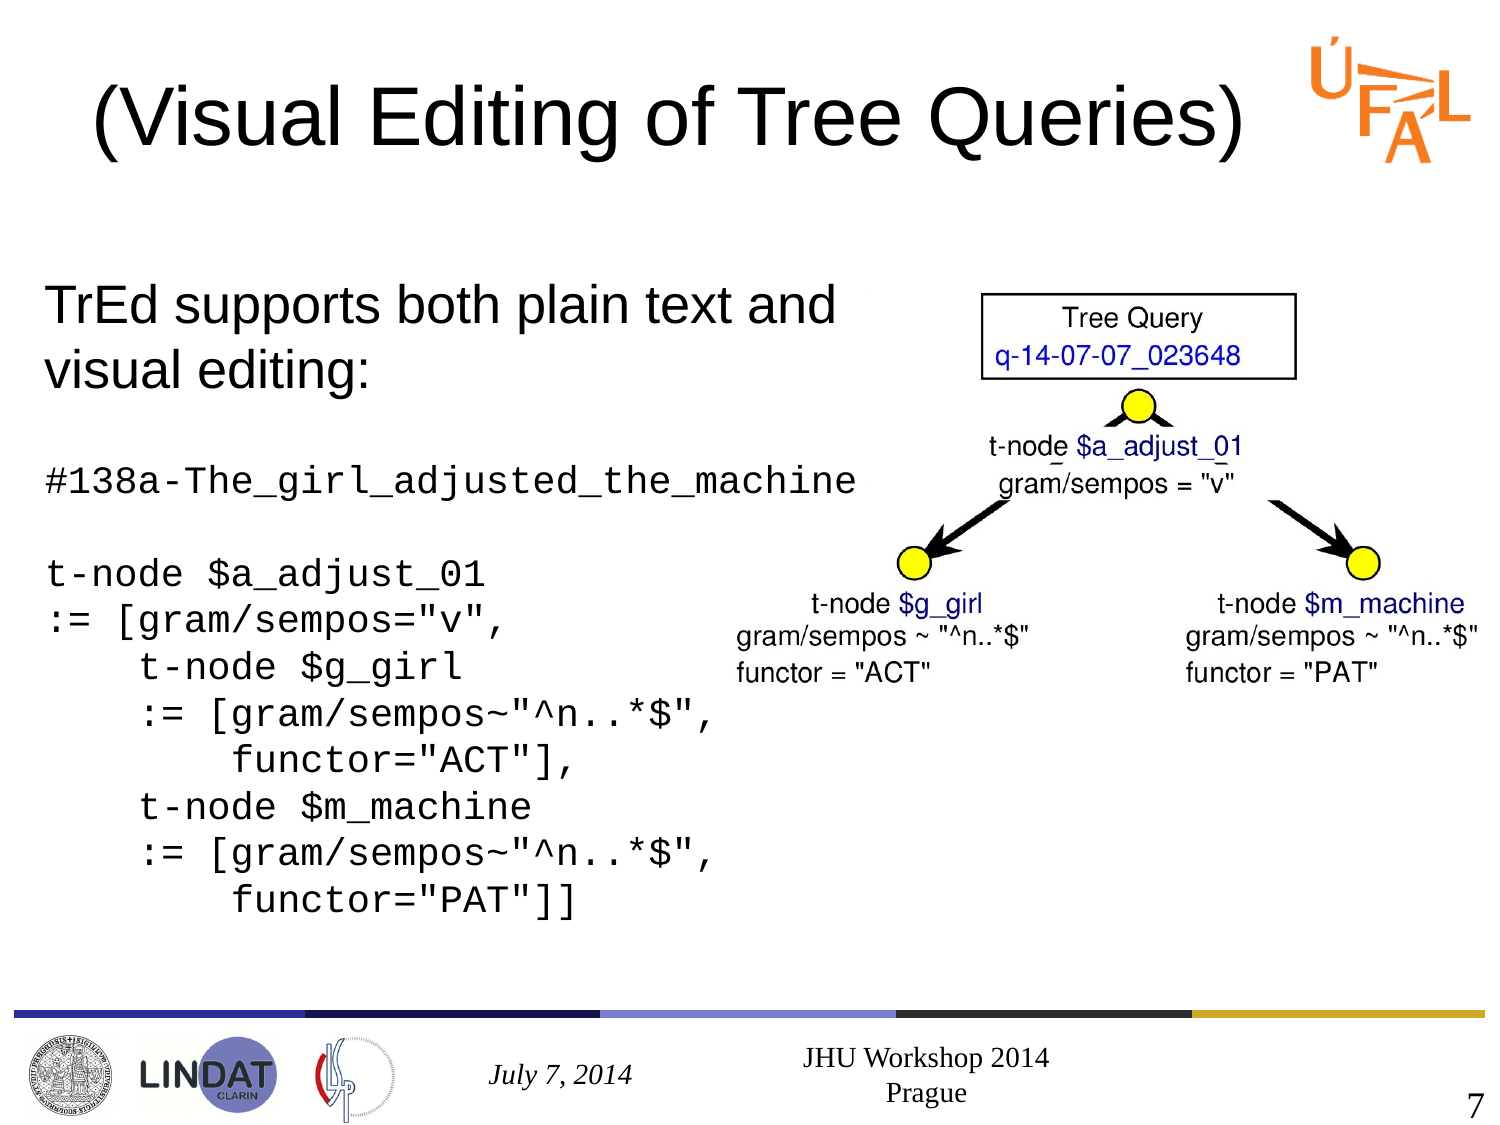

# (Visual Editing of Tree Queries)
TrEd supports both plain text and visual editing:
#138a-The_girl_adjusted_the_machine
t-node $a_adjust_01
:= [gram/sempos="v",
 t-node $g_girl
 := [gram/sempos~"^n..*$",
 functor="ACT"],
 t-node $m_machine
 := [gram/sempos~"^n..*$",
 functor="PAT"]]
JHU Workshop 2014 Prague
July 7, 2014